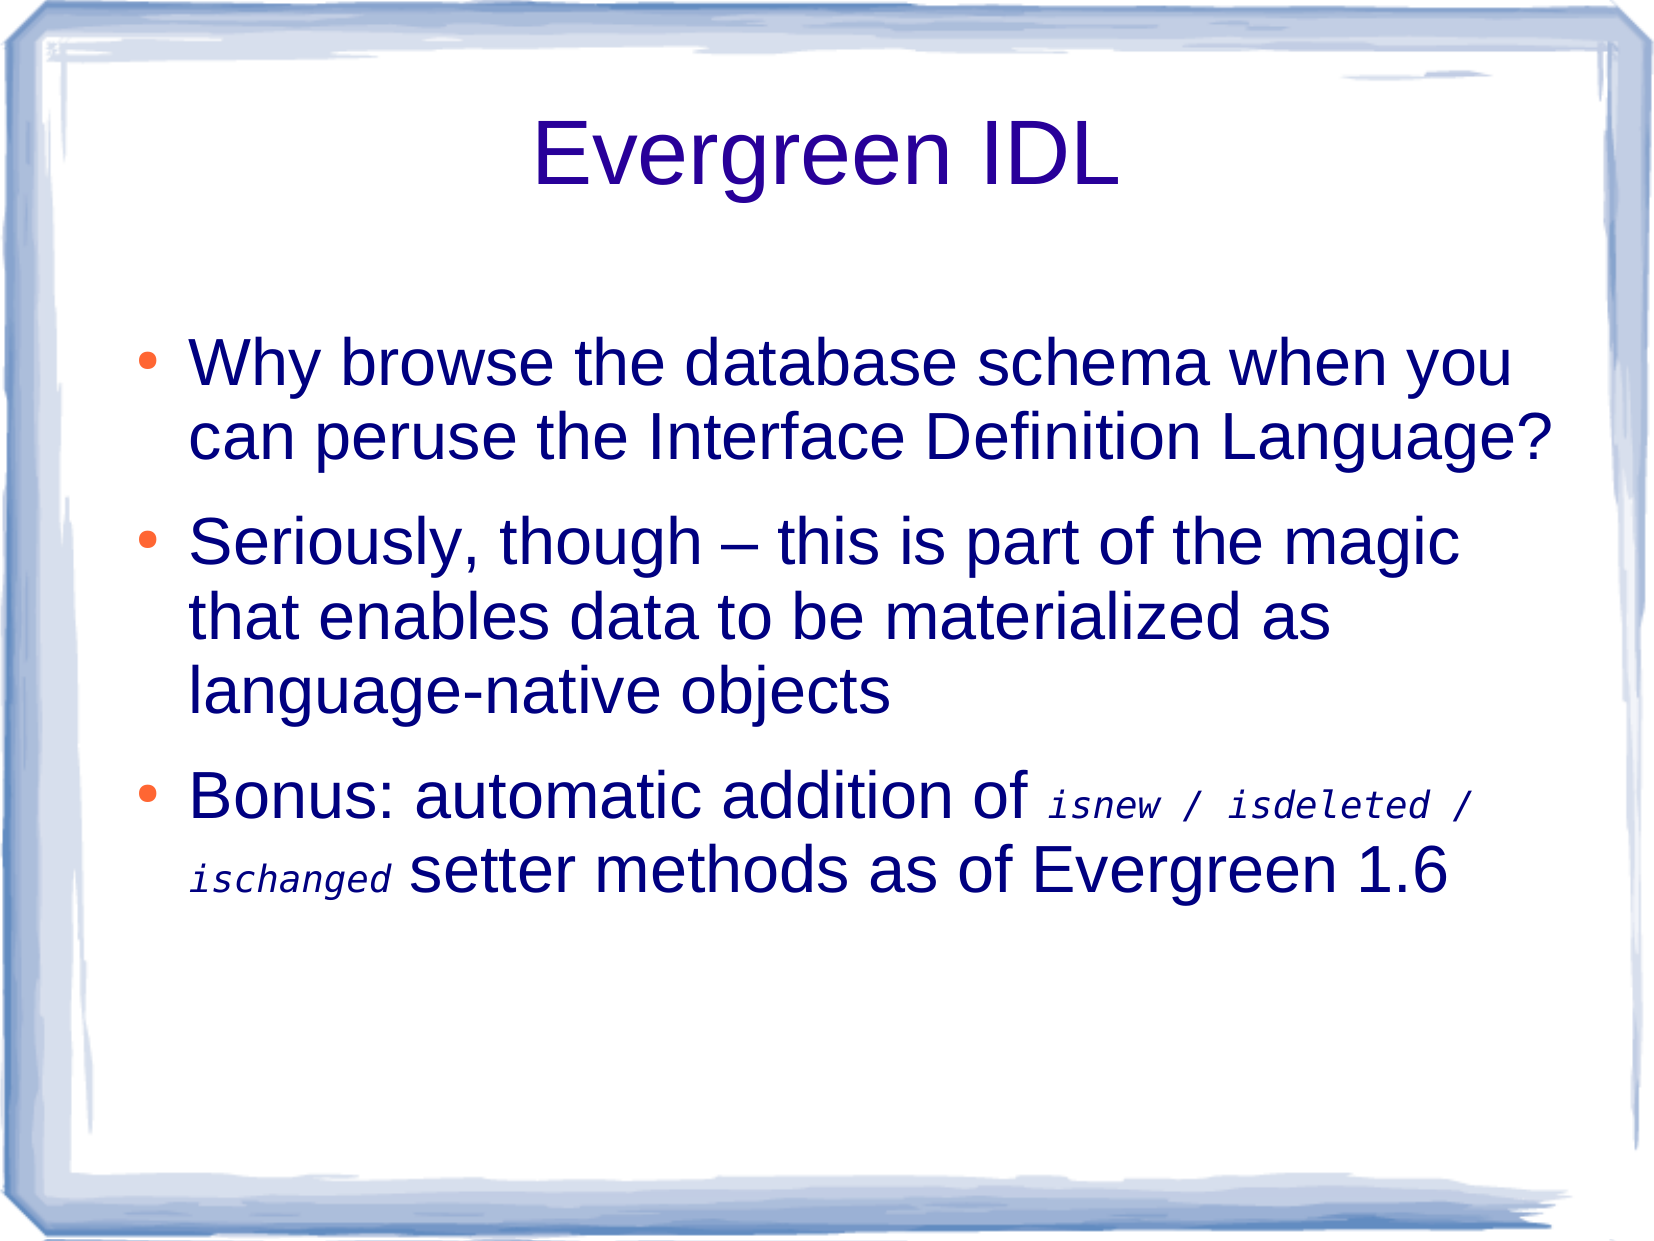

# Evergreen IDL
Why browse the database schema when you can peruse the Interface Definition Language?
Seriously, though – this is part of the magic that enables data to be materialized as language-native objects
Bonus: automatic addition of isnew / isdeleted / ischanged setter methods as of Evergreen 1.6